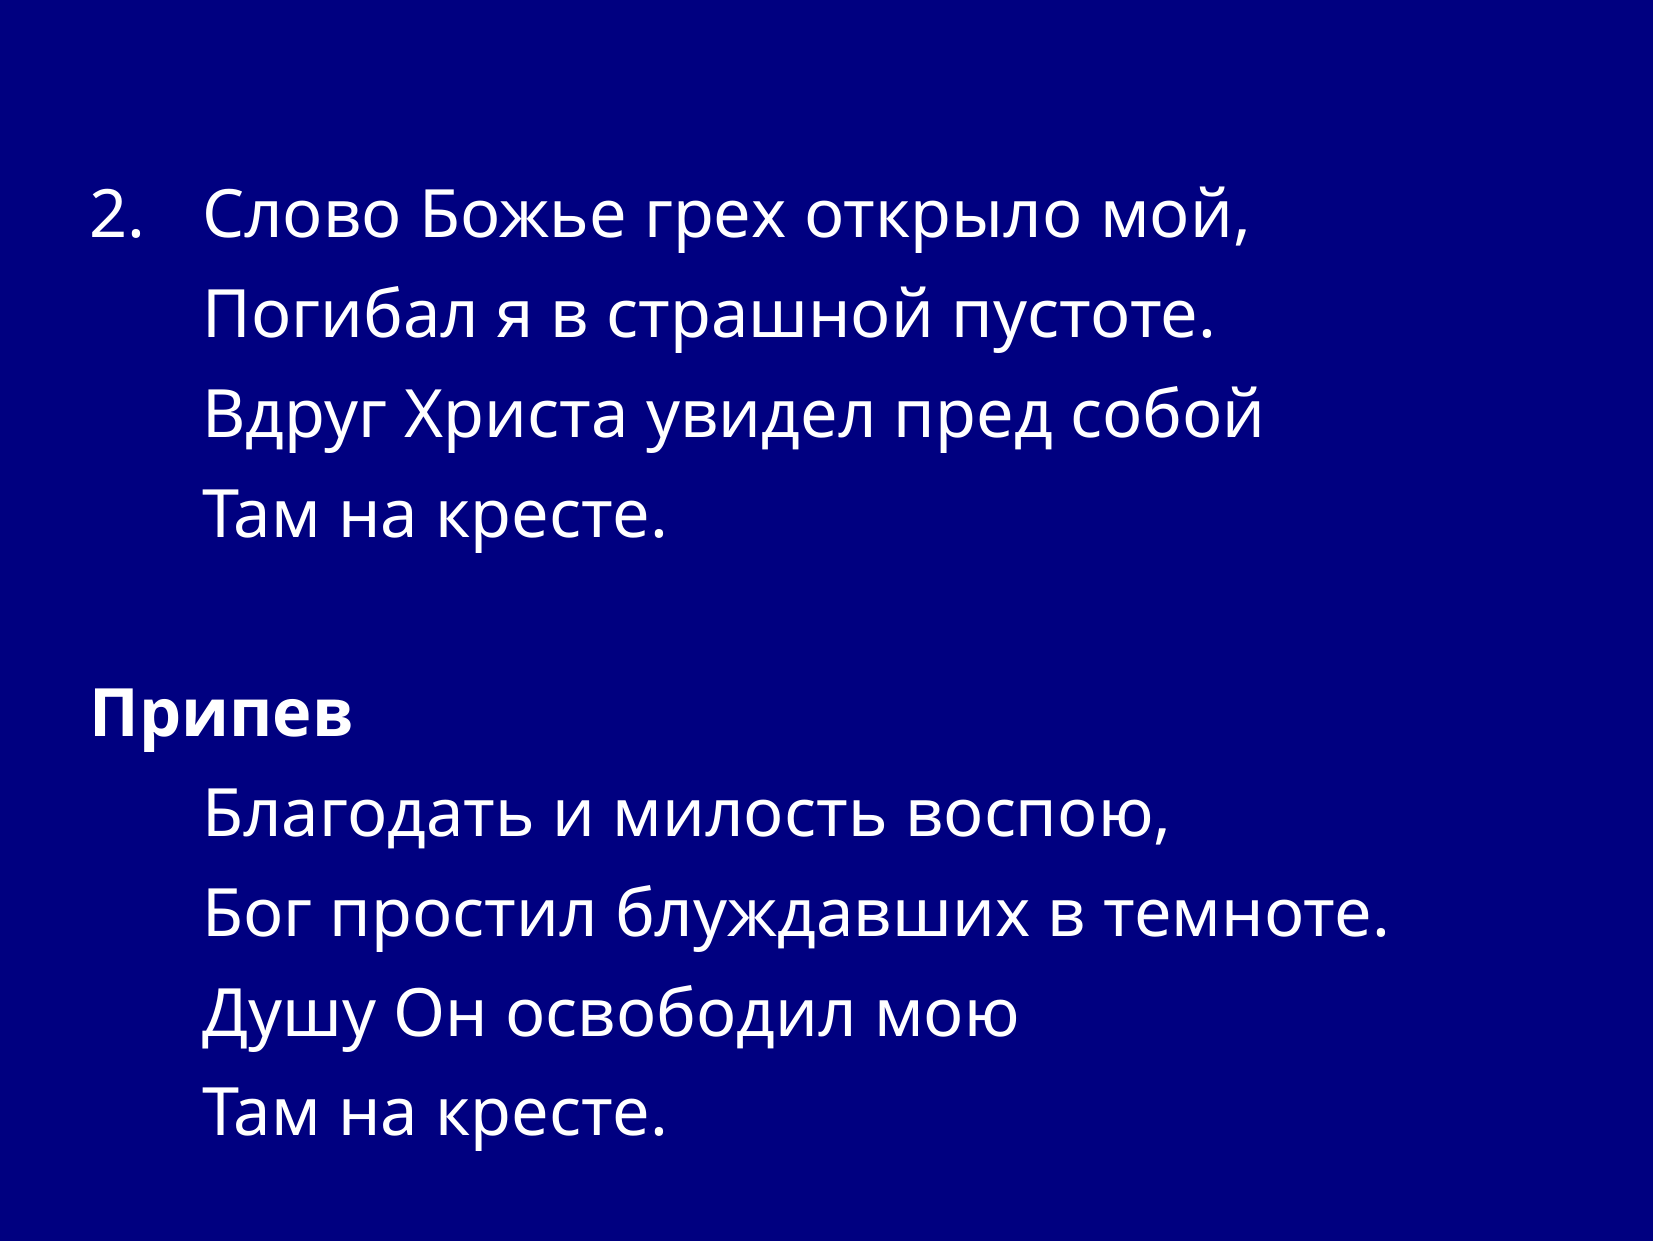

2.	Слово Божье грех открыло мой,
	Погибал я в страшной пустоте.
	Вдруг Христа увидел пред собой
	Там на кресте.
Припев
	Благодать и милость воспою,
	Бог простил блуждавших в темноте.
	Душу Он освободил мою
	Там на кресте.